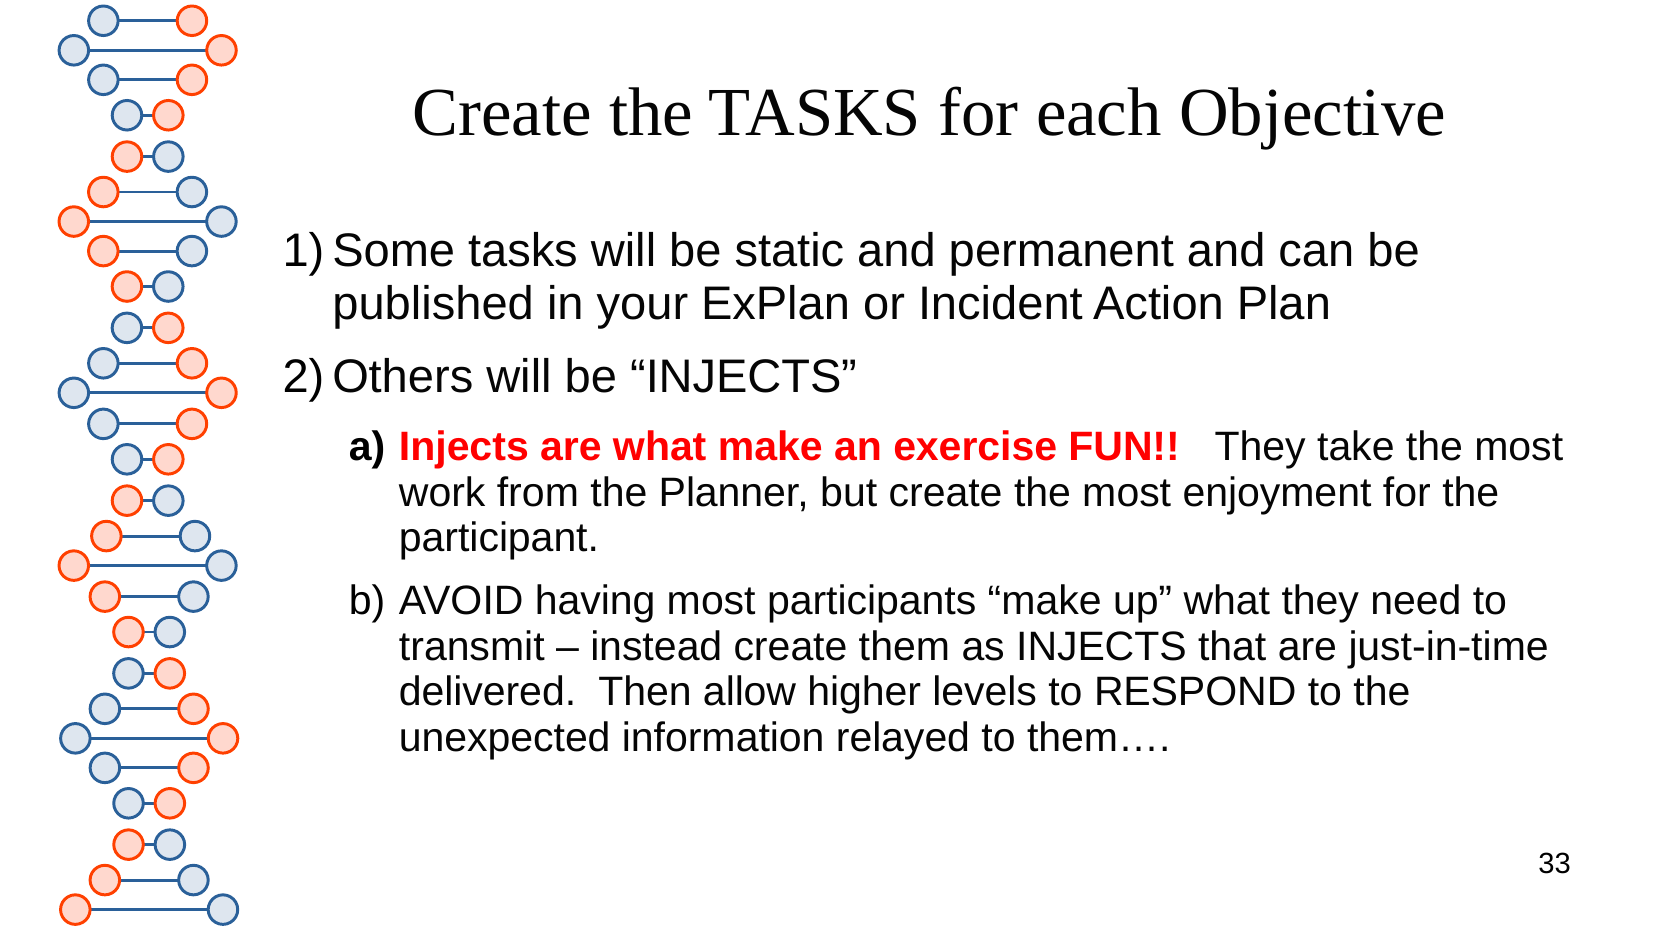

# Create the TASKS for each Objective
Some tasks will be static and permanent and can be published in your ExPlan or Incident Action Plan
Others will be “INJECTS”
Injects are what make an exercise FUN!! They take the most work from the Planner, but create the most enjoyment for the participant.
AVOID having most participants “make up” what they need to transmit – instead create them as INJECTS that are just-in-time delivered. Then allow higher levels to RESPOND to the unexpected information relayed to them….
33